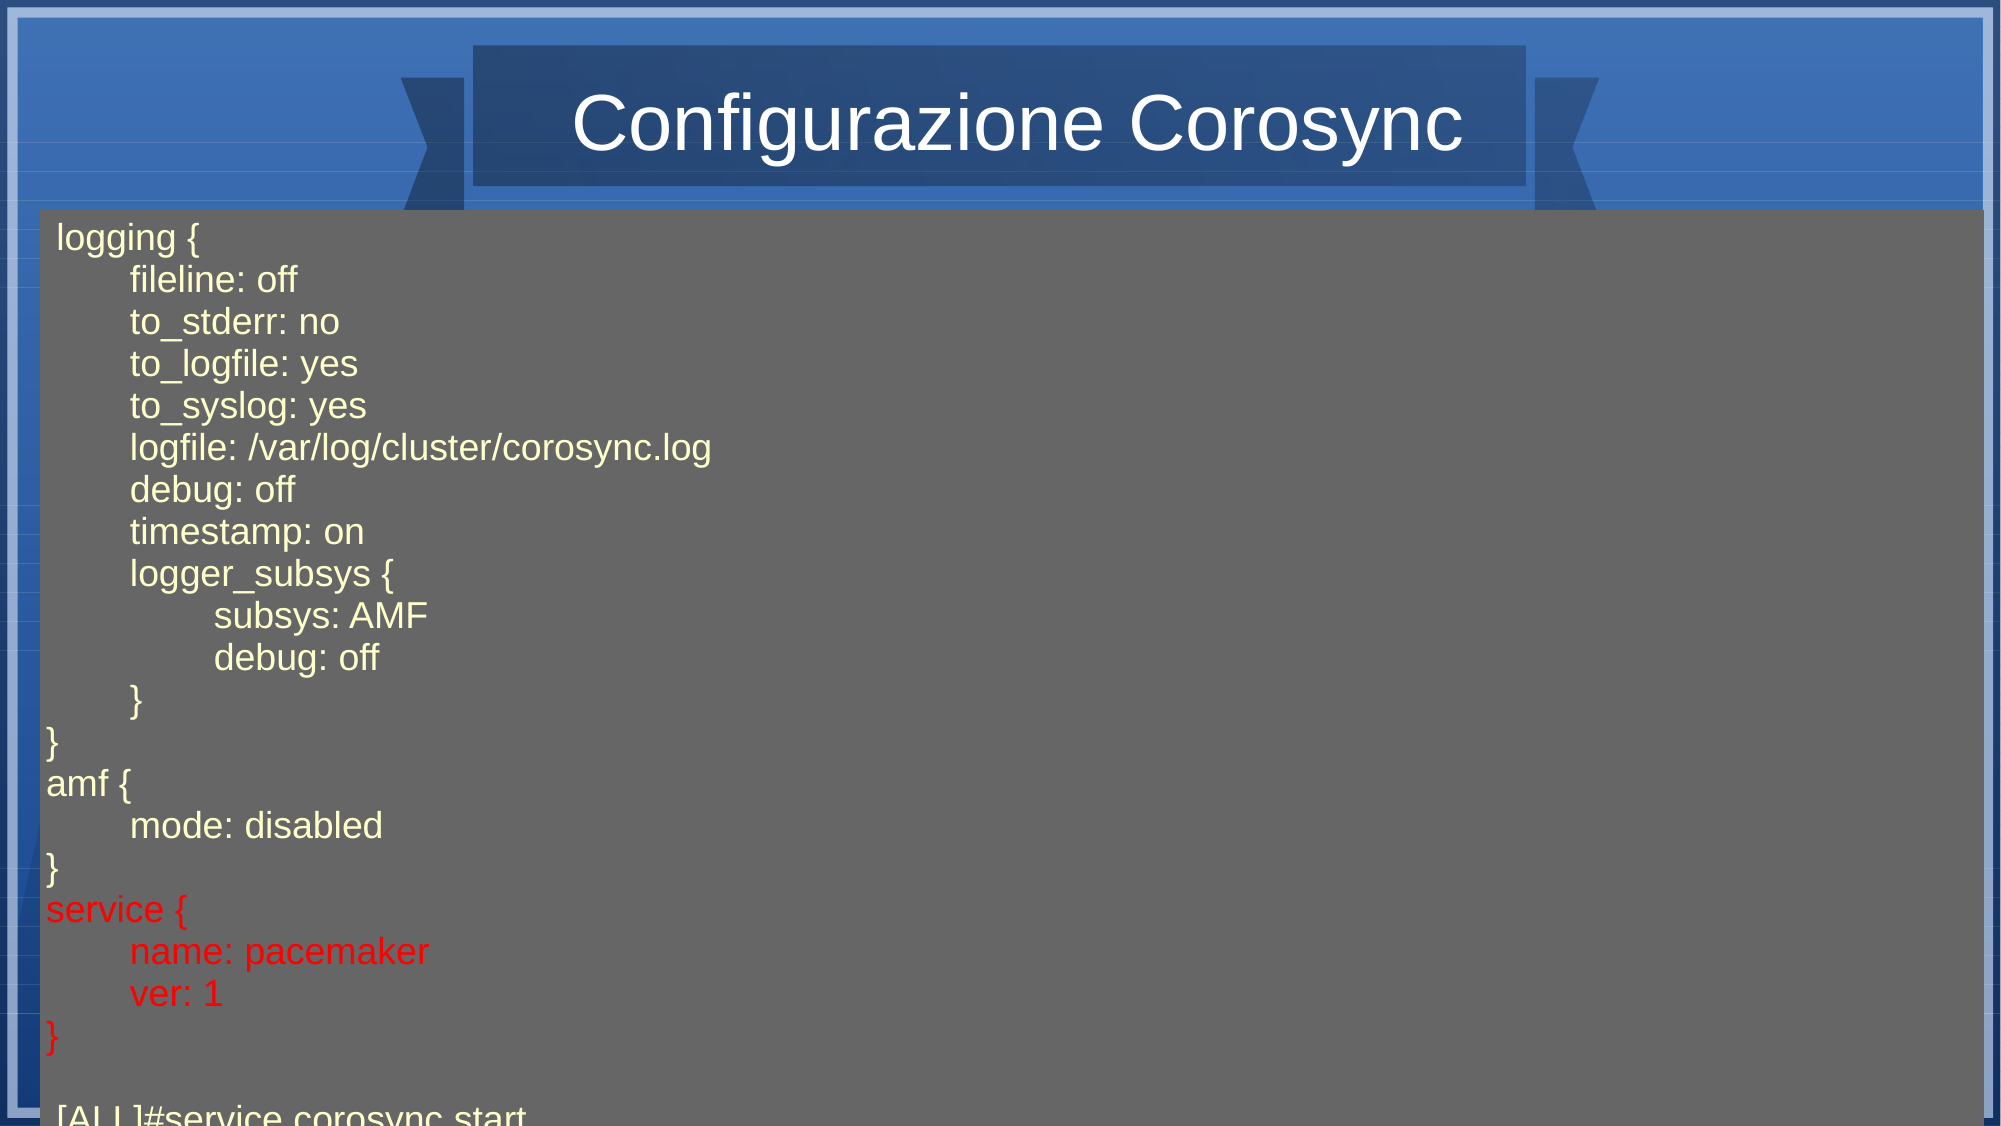

# Configurazione Corosync
| logging { fileline: off to\_stderr: no to\_logfile: yes to\_syslog: yes logfile: /var/log/cluster/corosync.log debug: off timestamp: on logger\_subsys { subsys: AMF debug: off } } amf { mode: disabled } service { name: pacemaker ver: 1 } [ALL]#service corosync start [ALL]#service pacemaker start |
| --- |